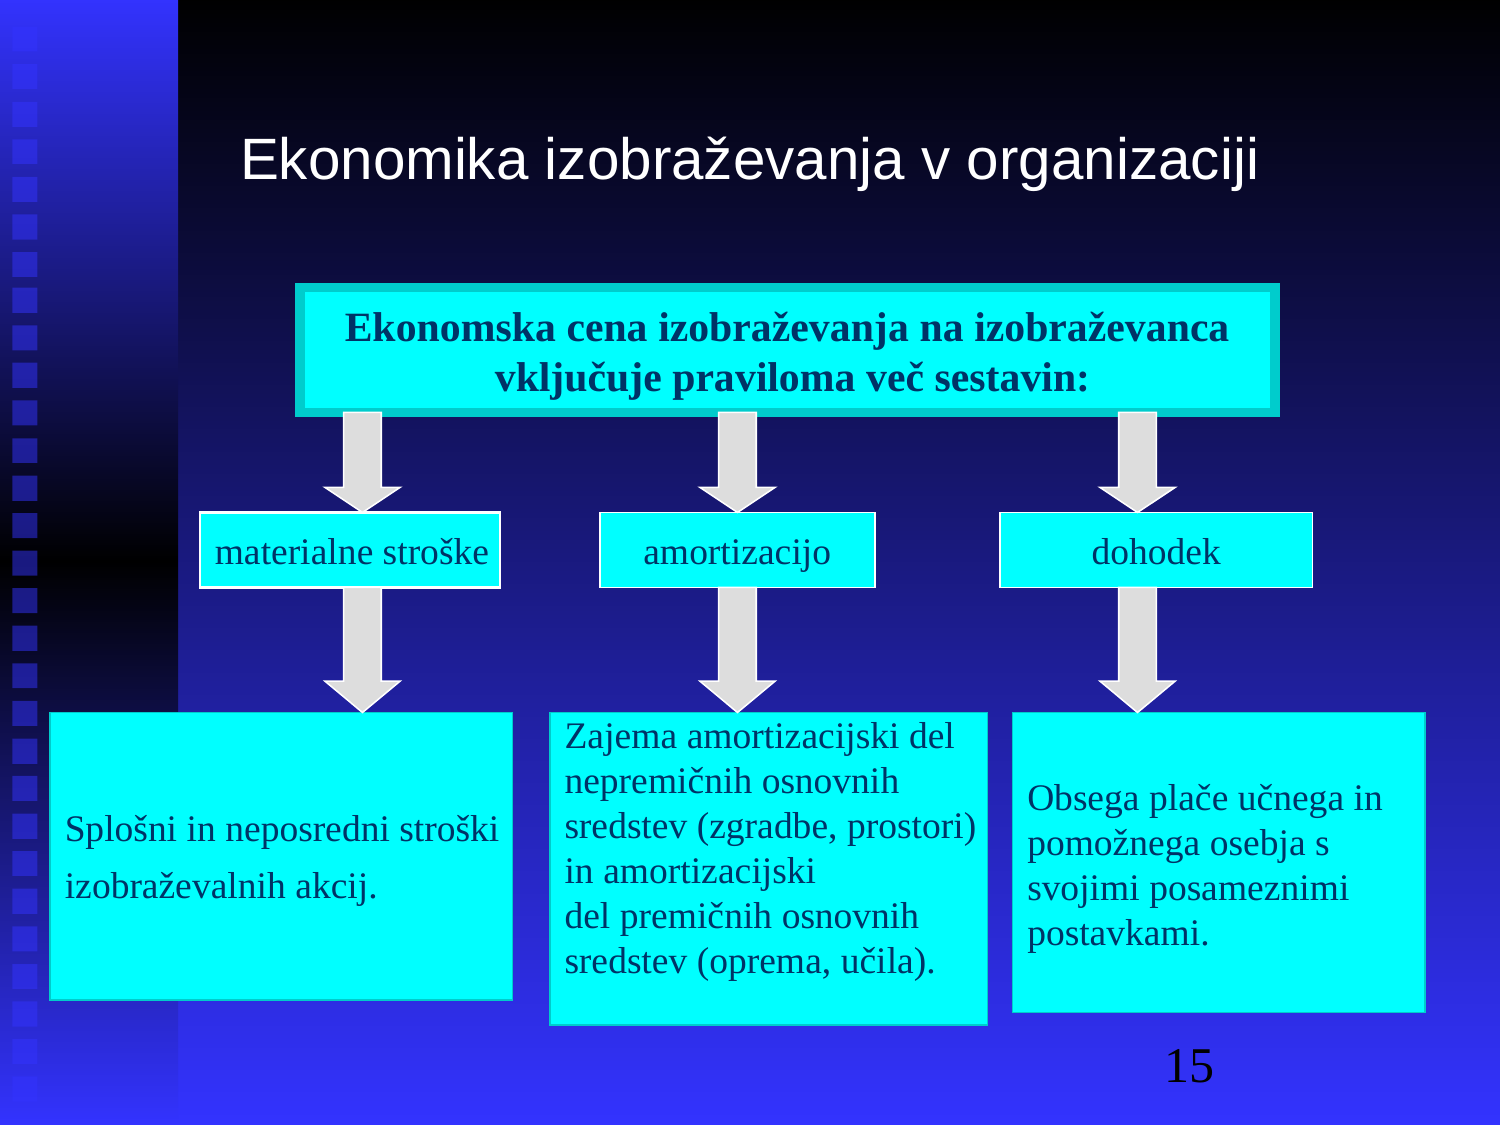

# Ekonomika izobraževanja v organizaciji
Ekonomska cena izobraževanja na izobraževanca
 vključuje praviloma več sestavin:
materialne stroške
amortizacijo
dohodek
Splošni in neposredni stroški
izobraževalnih akcij.
Zajema amortizacijski del
nepremičnih osnovnih
sredstev (zgradbe, prostori)
in amortizacijski
del premičnih osnovnih
sredstev (oprema, učila).
Obsega plače učnega in
pomožnega osebja s
svojimi posameznimi
postavkami.
15